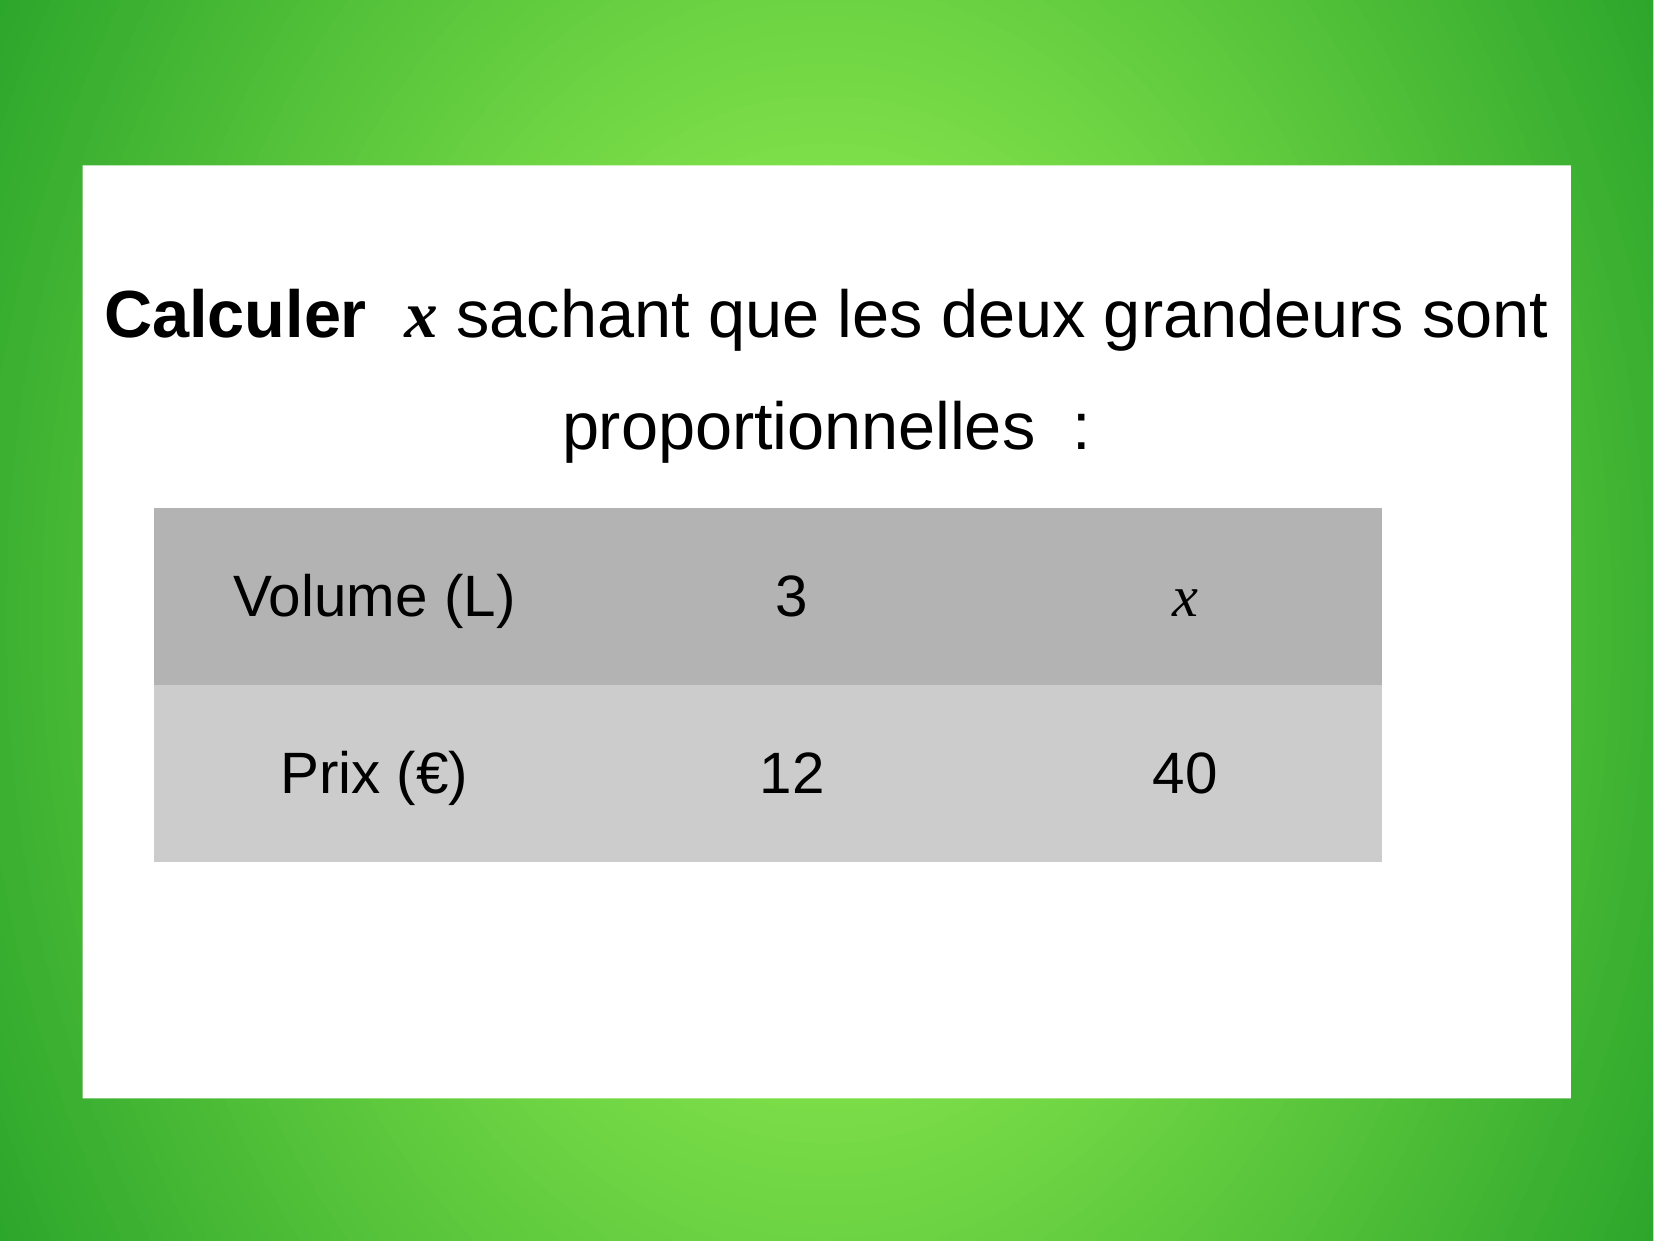

Calculer x sachant que les deux grandeurs sont proportionnelles  :
| Volume (L) | 3 | x |
| --- | --- | --- |
| Prix (€) | 12 | 40 |